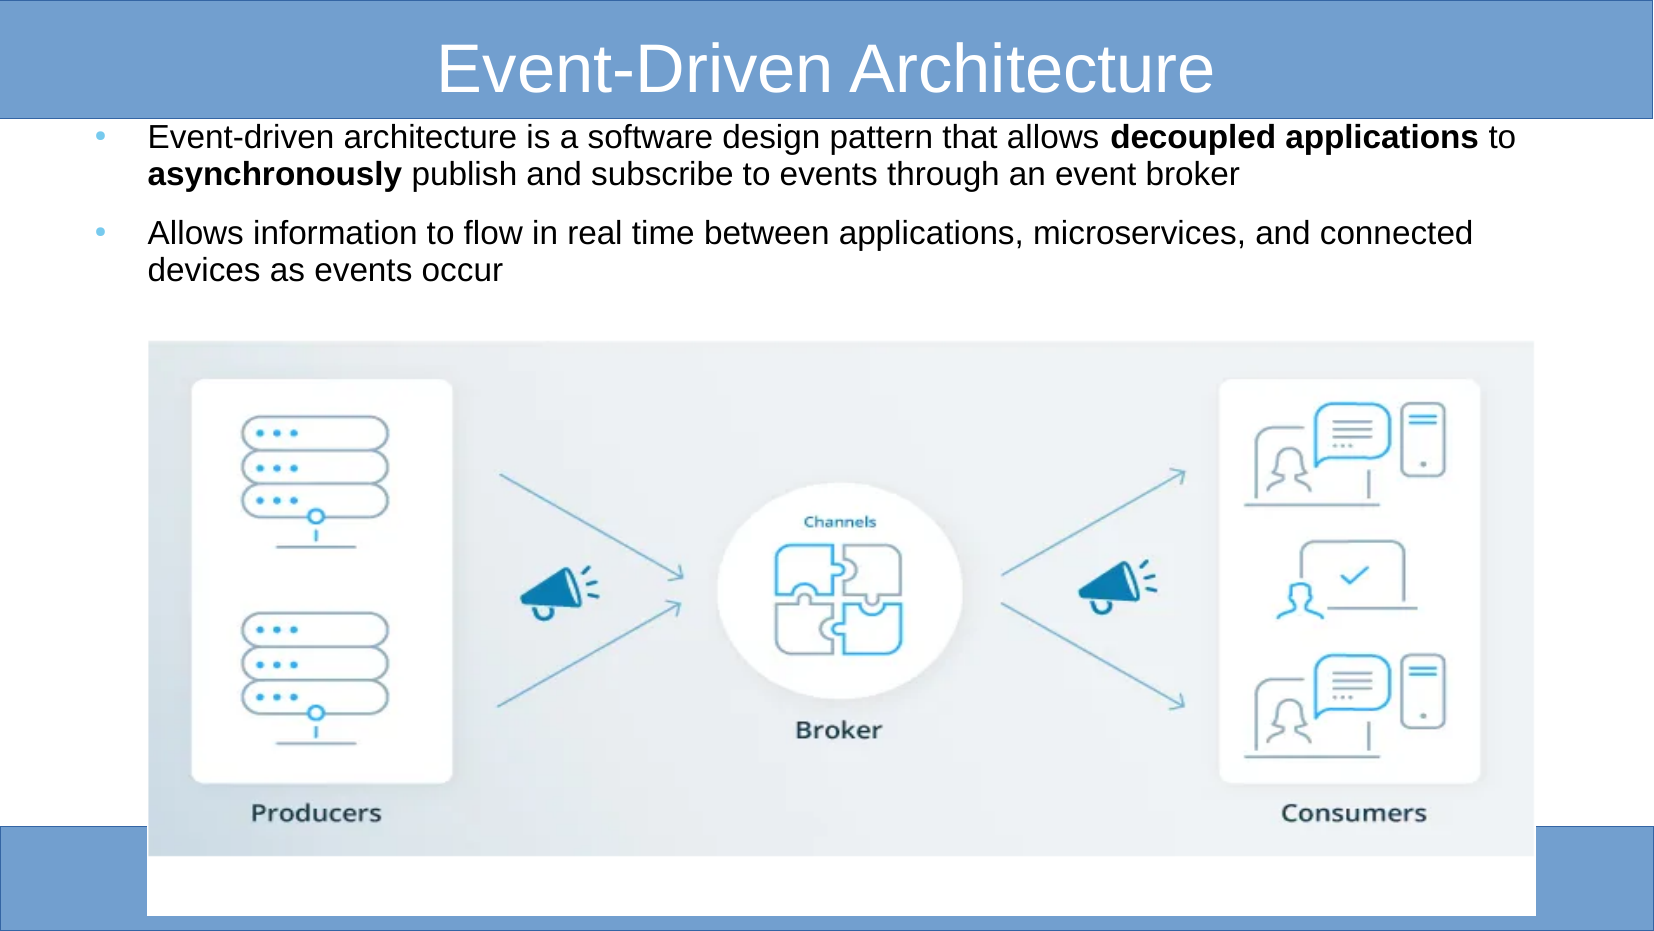

# Event-Driven Architecture
Event-driven architecture is a software design pattern that allows decoupled applications to asynchronously publish and subscribe to events through an event broker
Allows information to flow in real time between applications, microservices, and connected devices as events occur